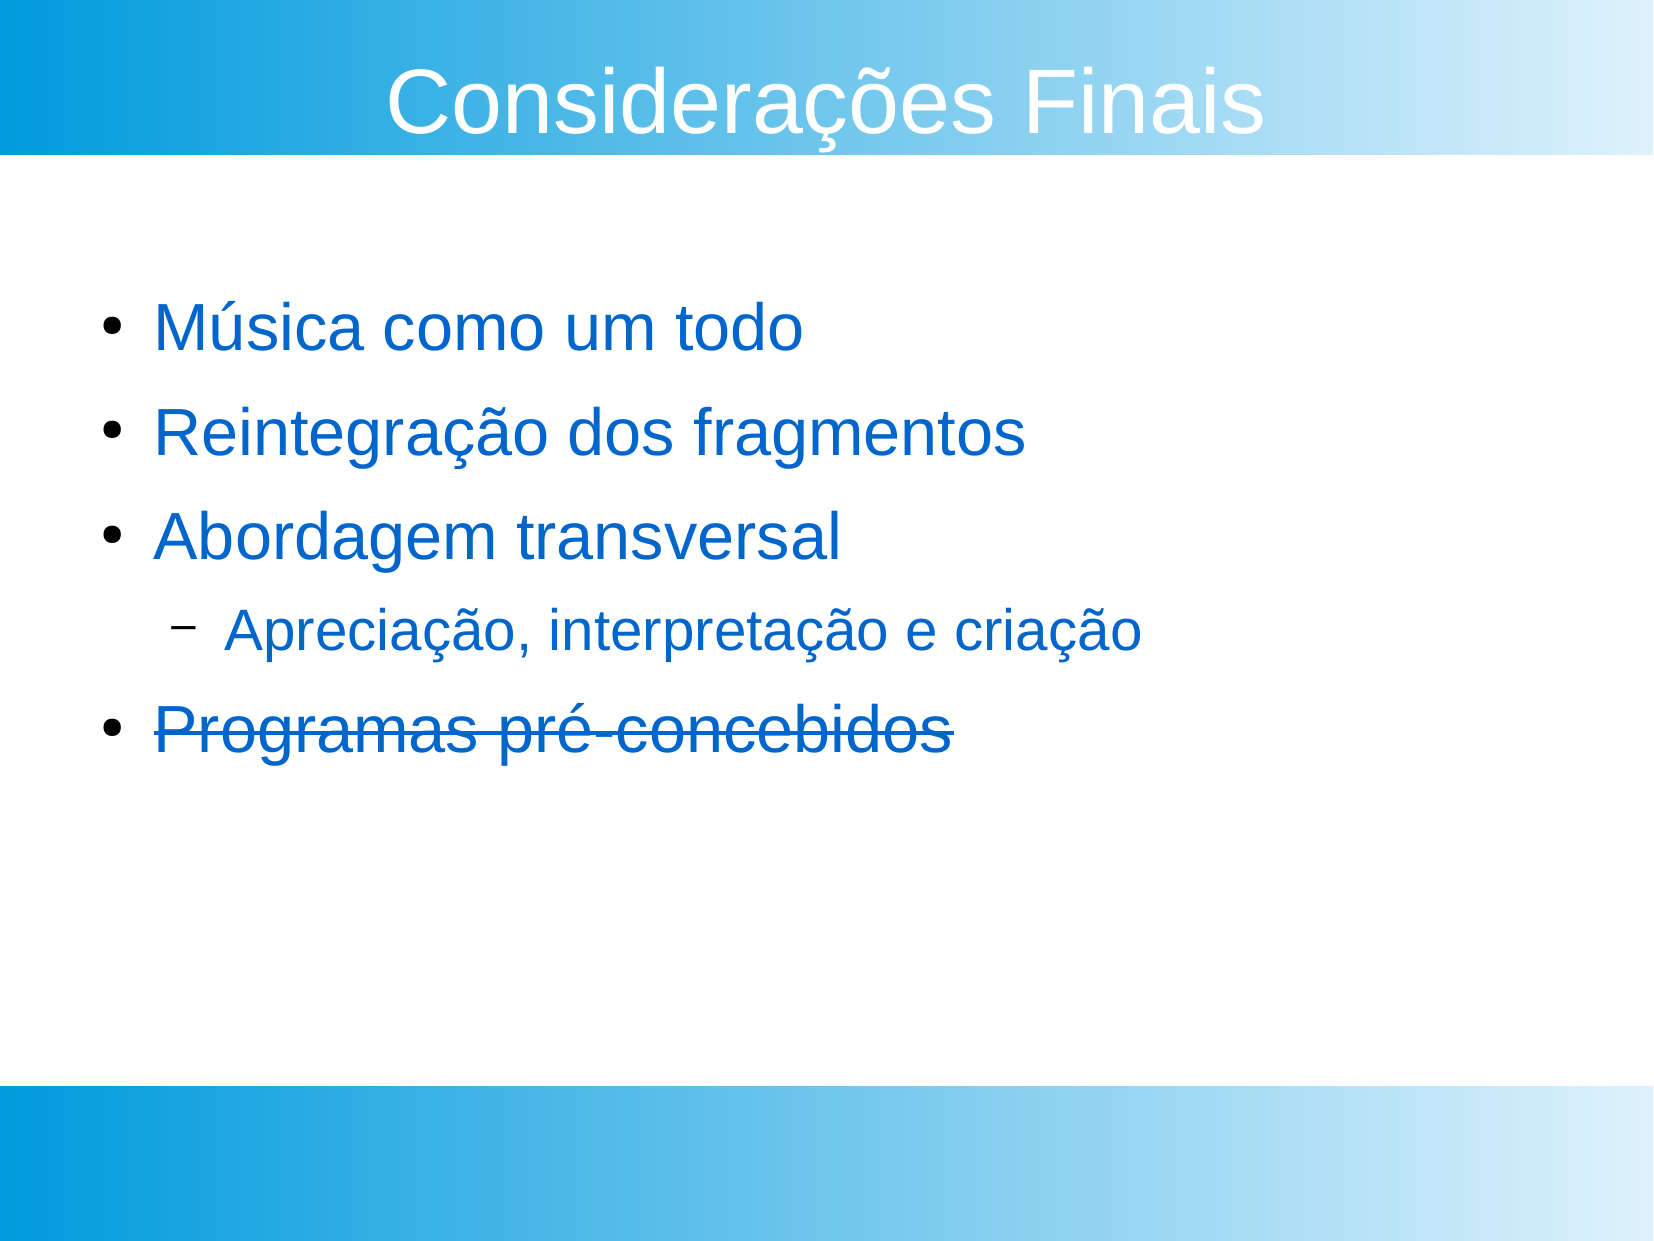

# Considerações Finais
Música como um todo
Reintegração dos fragmentos
Abordagem transversal
Apreciação, interpretação e criação
Programas pré-concebidos